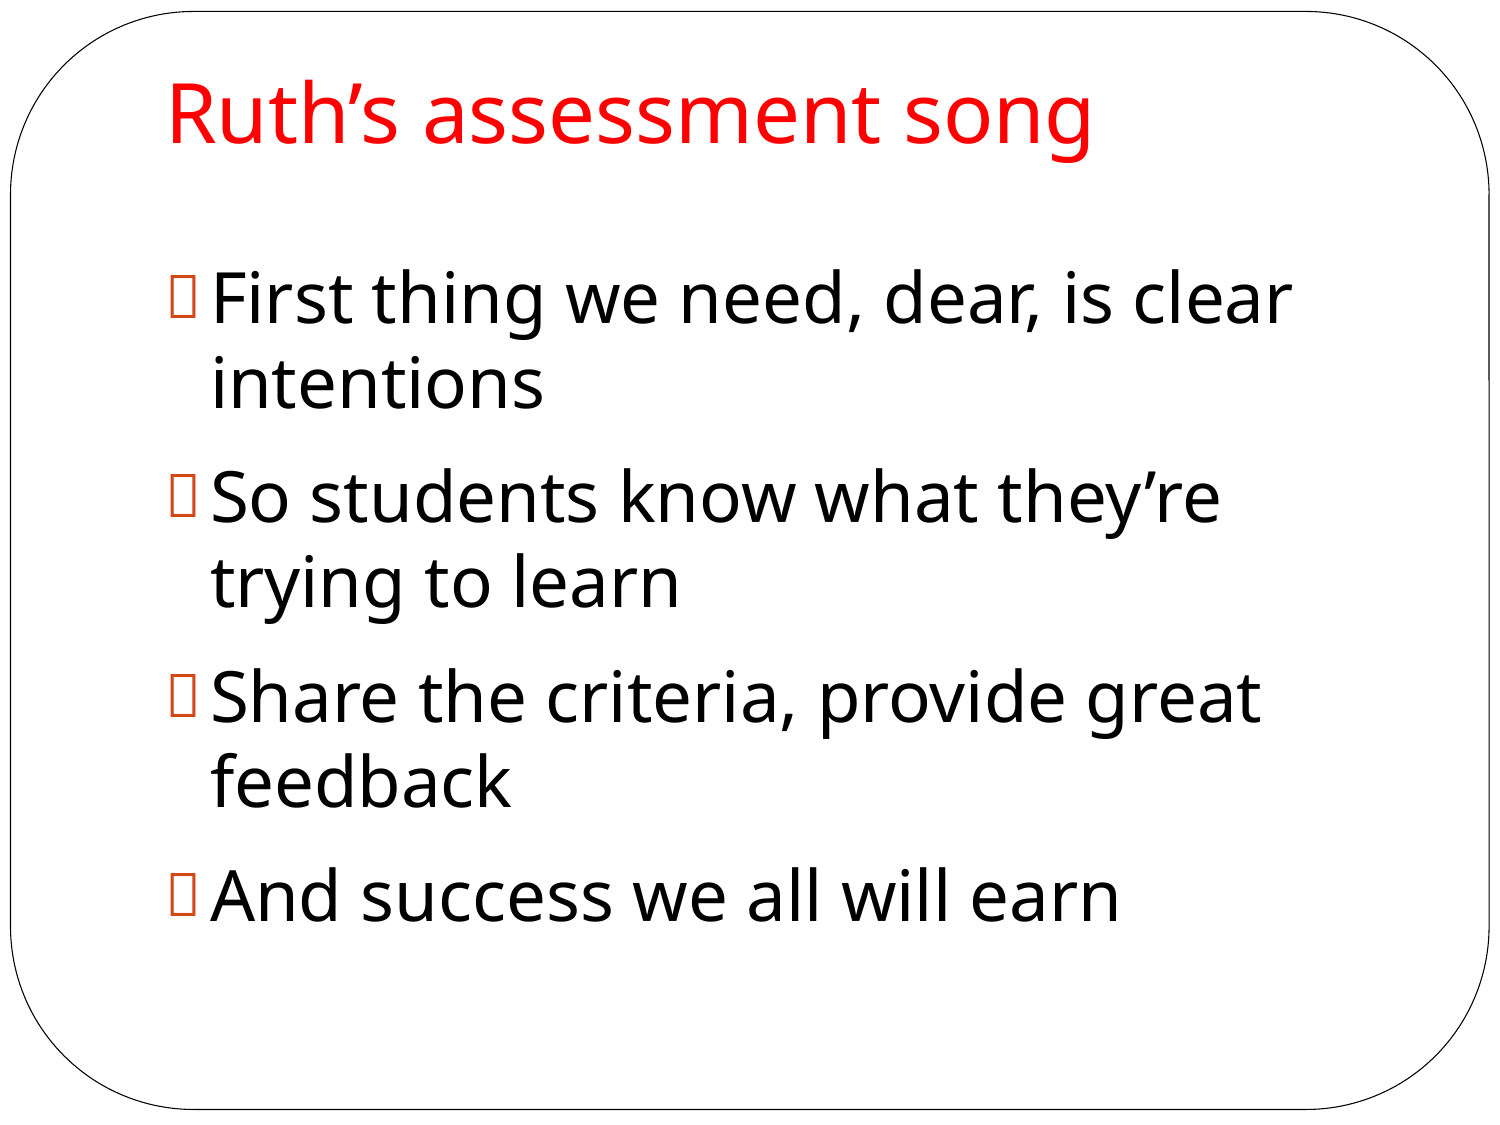

# Ruth’s assessment song
First thing we need, dear, is clear intentions
So students know what they’re trying to learn
Share the criteria, provide great feedback
And success we all will earn